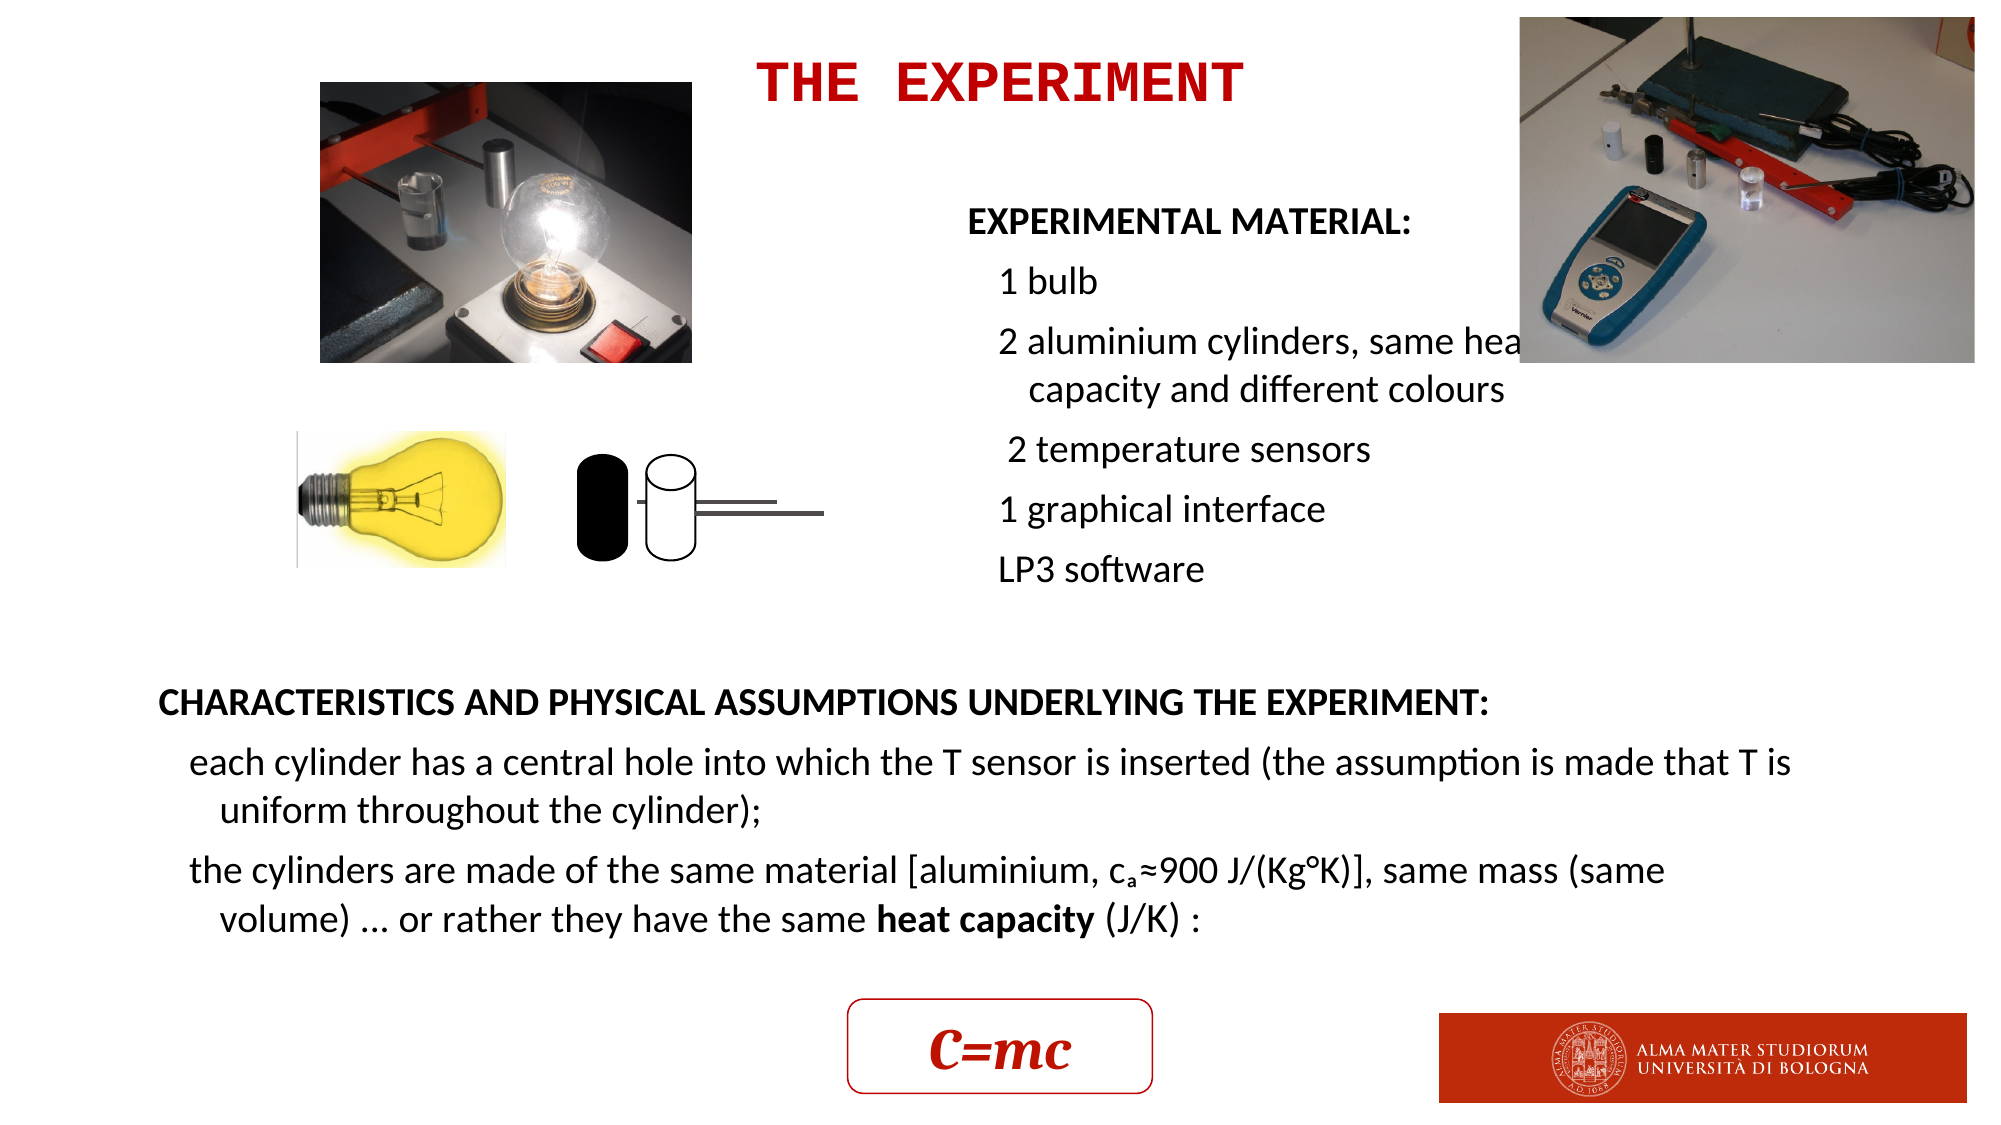

THE EXPERIMENT
EXPERIMENTAL MATERIAL:
1 bulb
2 aluminium cylinders, same heat capacity and different colours
 2 temperature sensors
1 graphical interface
LP3 software
CHARACTERISTICS AND PHYSICAL ASSUMPTIONS UNDERLYING THE EXPERIMENT:
each cylinder has a central hole into which the T sensor is inserted (the assumption is made that T is uniform throughout the cylinder);
the cylinders are made of the same material [aluminium, cₐ≈900 J/(Kg°K)], same mass (same volume) ... or rather they have the same heat capacity (J/K) :
C=mc